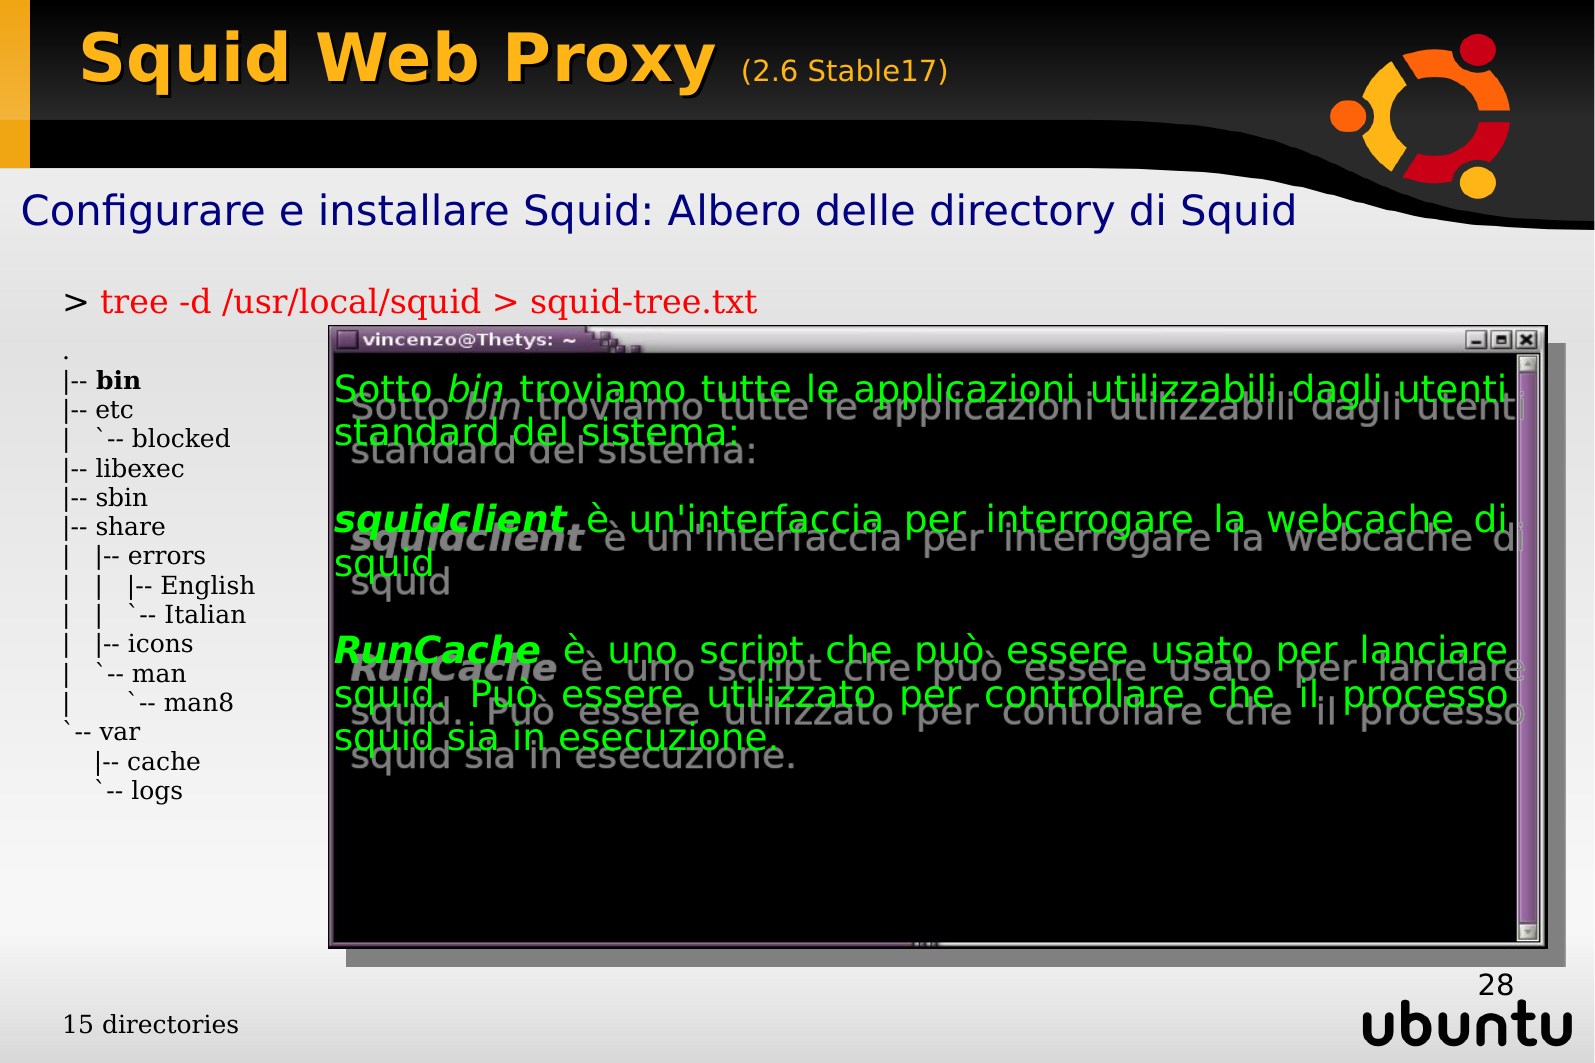

Squid Web Proxy (2.6 Stable17)
Configurare e installare Squid: Albero delle directory di Squid
> tree -d /usr/local/squid > squid-tree.txt
.
|-- bin
|-- etc
| `-- blocked
|-- libexec
|-- sbin
|-- share
| |-- errors
| | |-- English
| | `-- Italian
| |-- icons
| `-- man
| `-- man8
`-- var
 |-- cache
 `-- logs
15 directories
Sotto bin troviamo tutte le applicazioni utilizzabili dagli utenti standard del sistema:
squidclient è un'interfaccia per interrogare la webcache di squid
RunCache è uno script che può essere usato per lanciare squid. Può essere utilizzato per controllare che il processo squid sia in esecuzione.
28